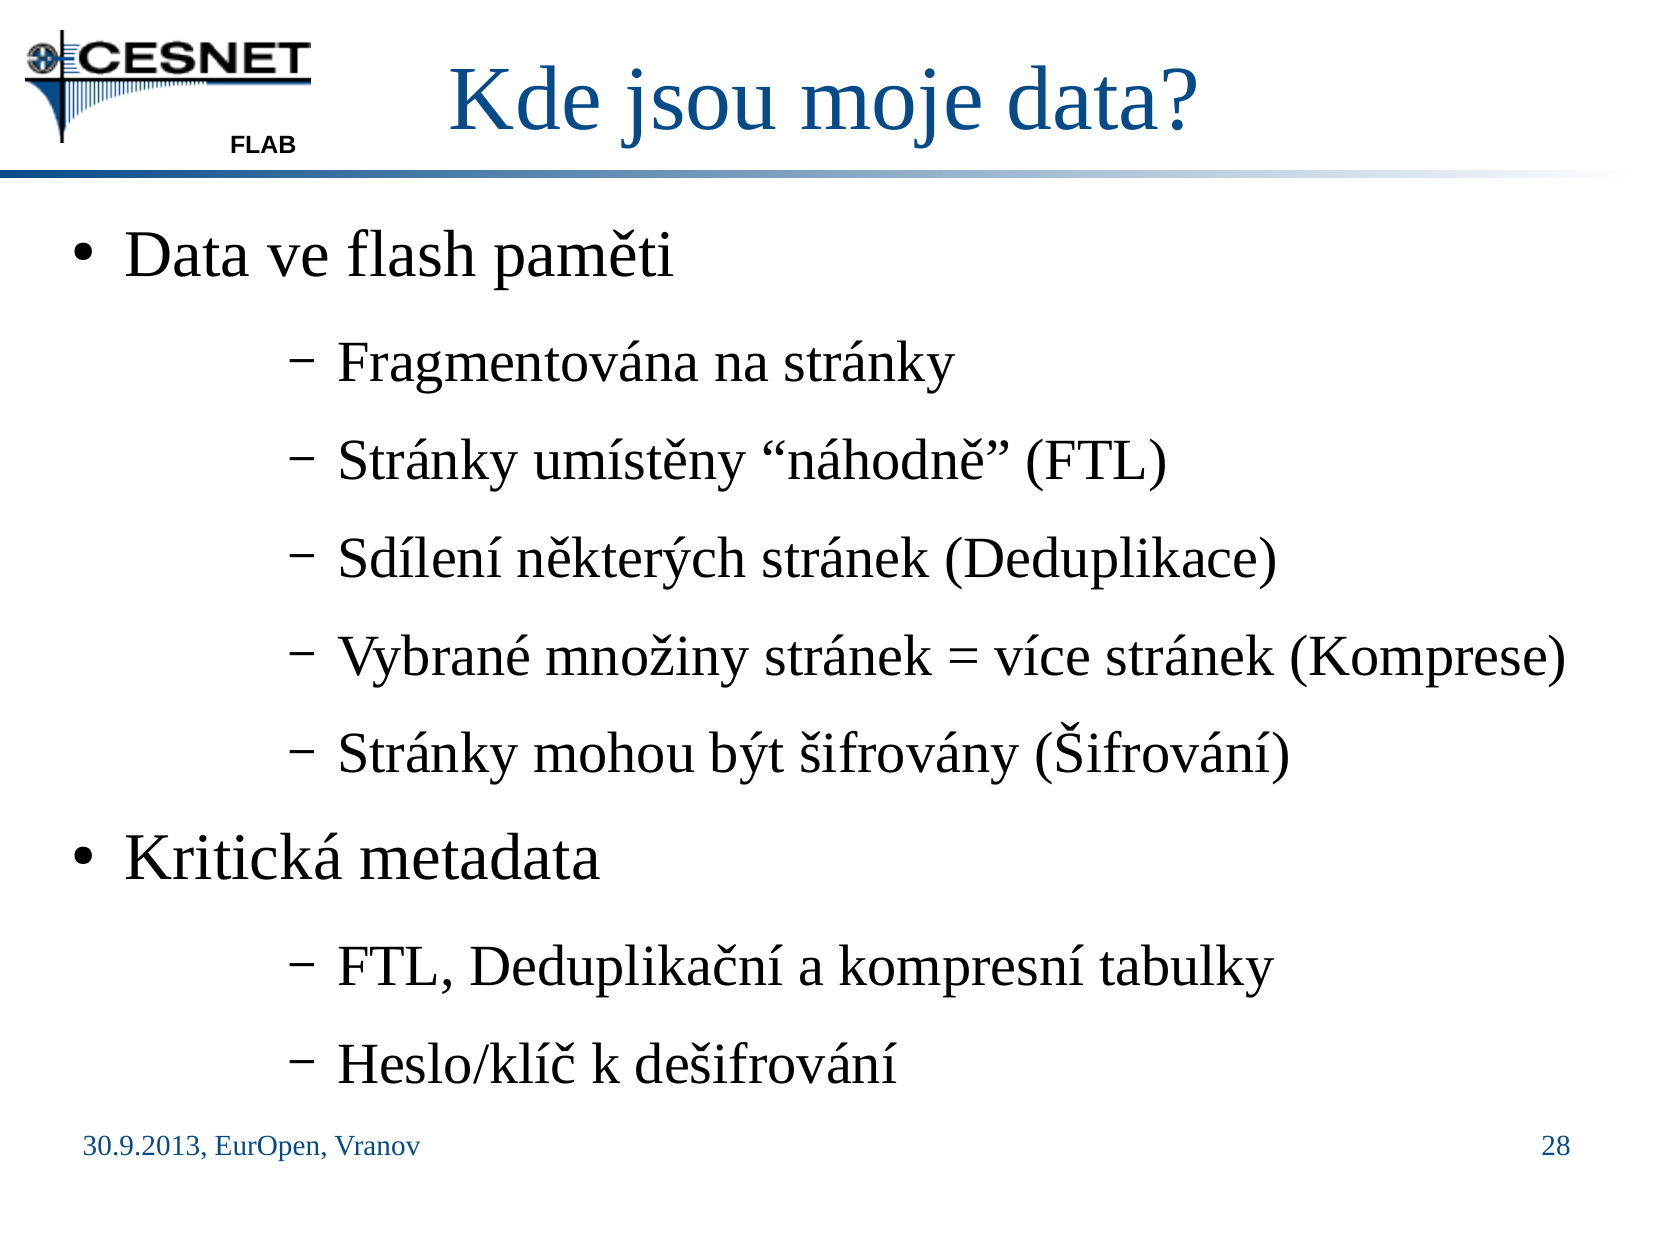

# Kde jsou moje data?
Data ve flash paměti
Fragmentována na stránky
Stránky umístěny “náhodně” (FTL)
Sdílení některých stránek (Deduplikace)
Vybrané množiny stránek = více stránek (Komprese)
Stránky mohou být šifrovány (Šifrování)
Kritická metadata
FTL, Deduplikační a kompresní tabulky
Heslo/klíč k dešifrování
30.9.2013, EurOpen, Vranov
28